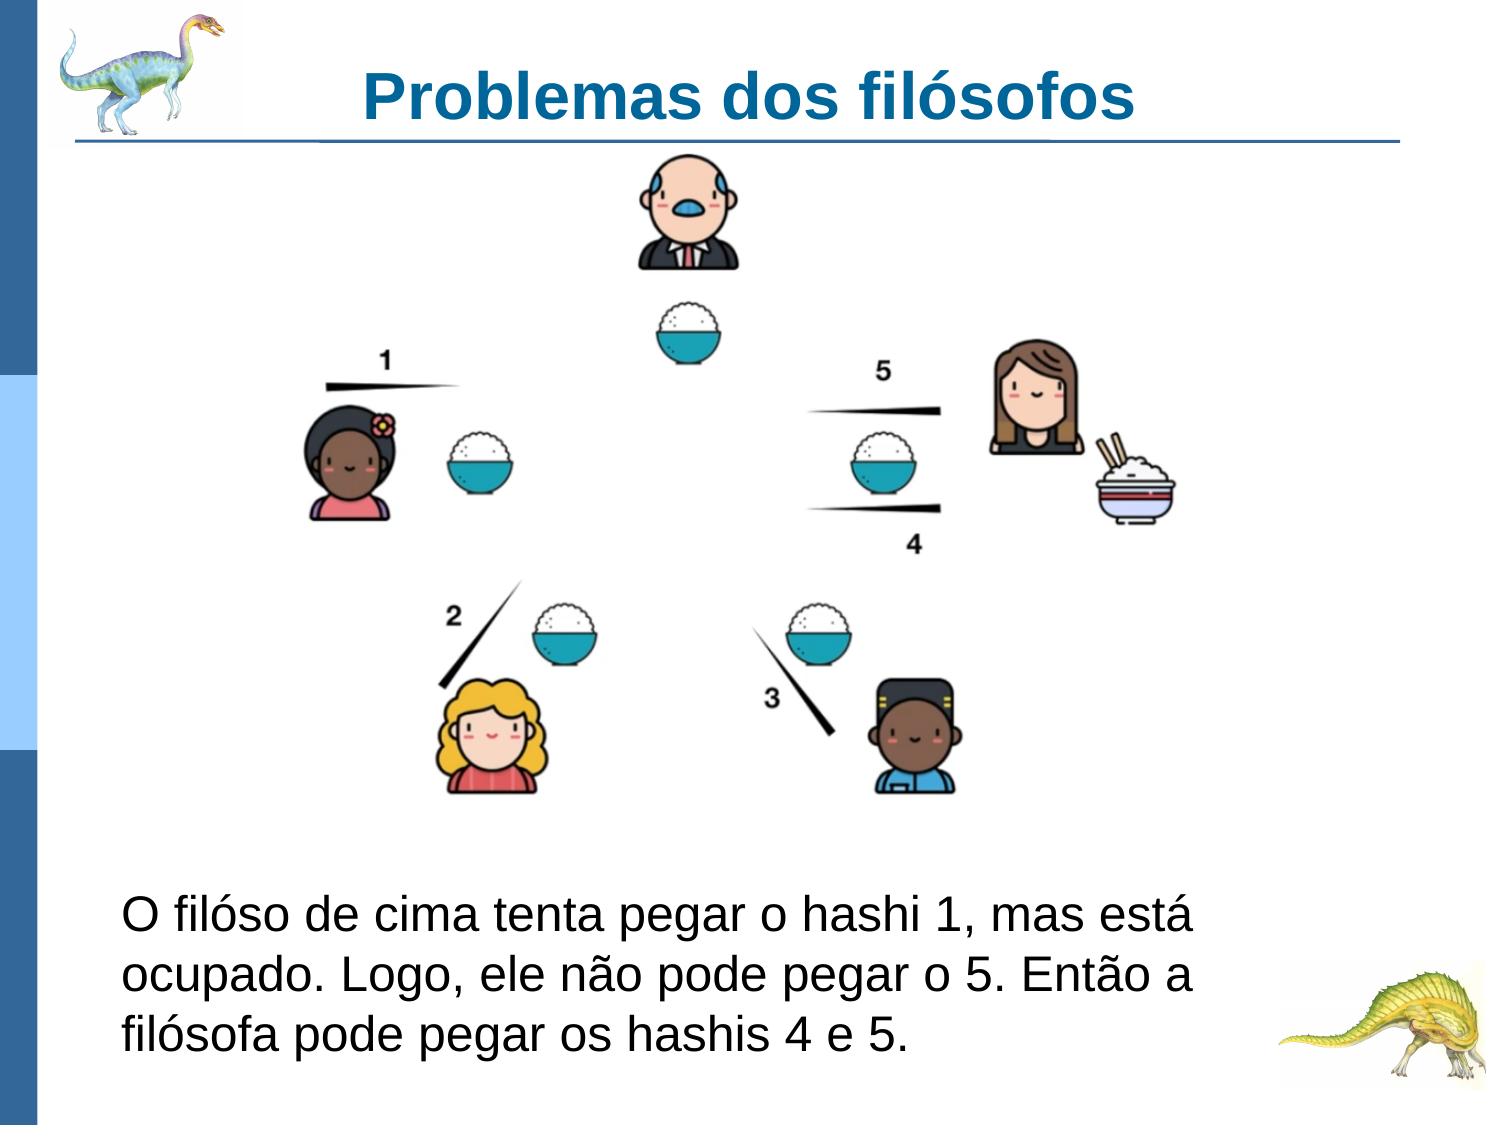

Problemas dos filósofos
O filóso de cima tenta pegar o hashi 1, mas está ocupado. Logo, ele não pode pegar o 5. Então a filósofa pode pegar os hashis 4 e 5.